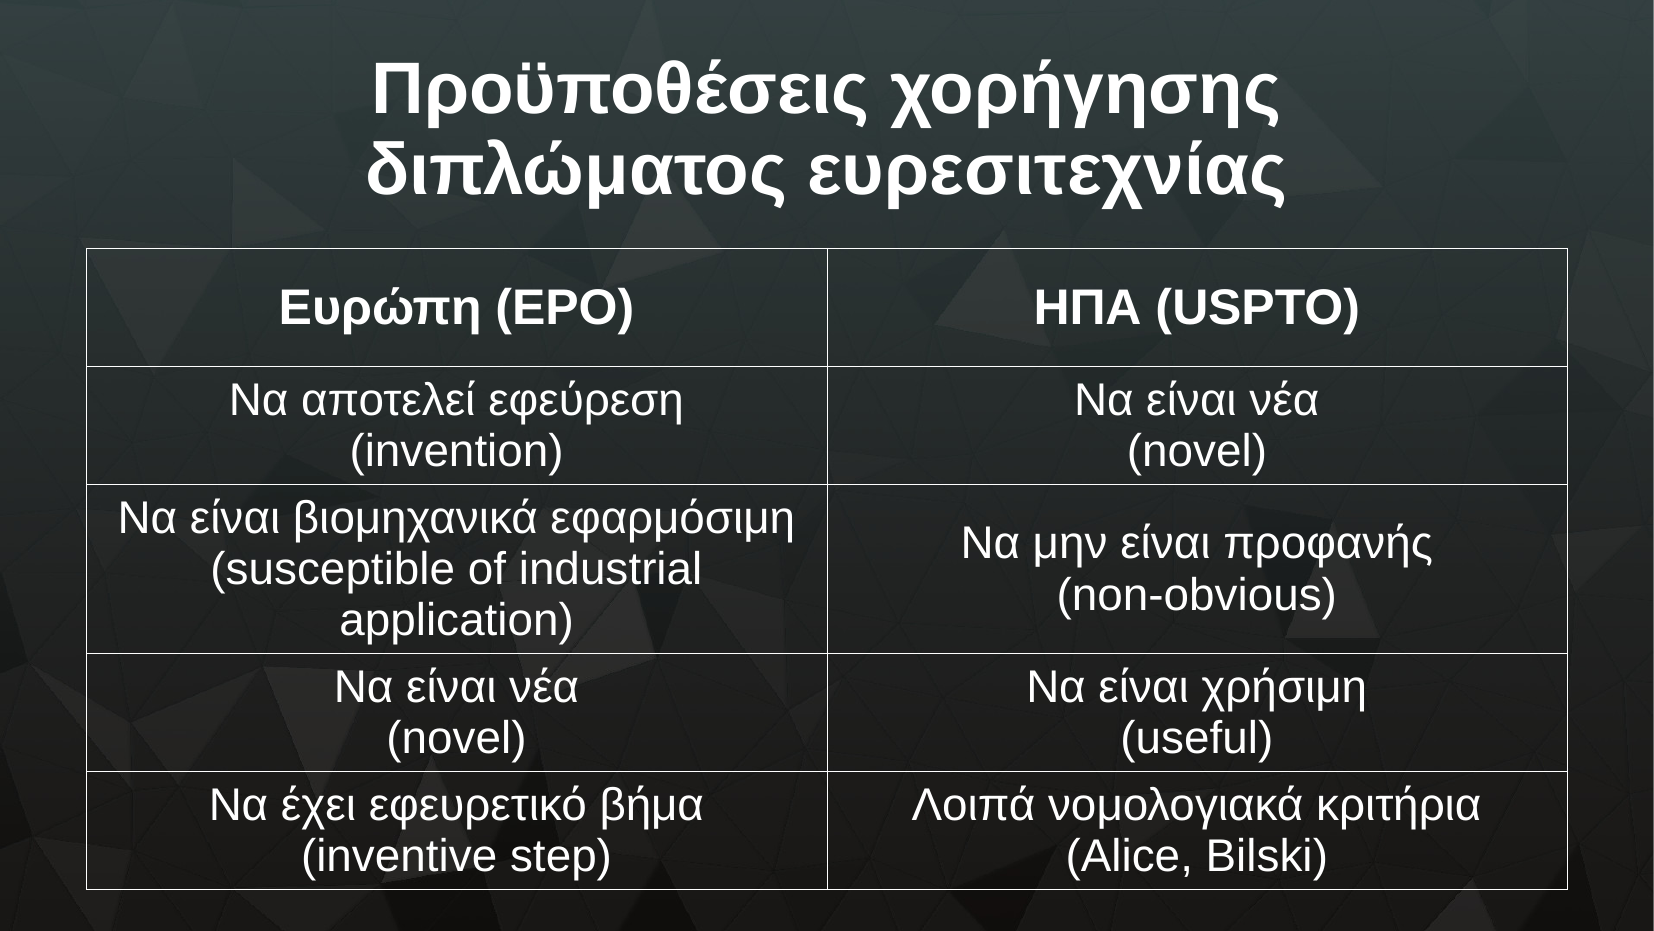

# Προϋποθέσεις χορήγησης διπλώματος ευρεσιτεχνίας
| Ευρώπη (EPO) | ΗΠΑ (USPTO) |
| --- | --- |
| Να αποτελεί εφεύρεση (invention) | Να είναι νέα (novel) |
| Να είναι βιομηχανικά εφαρμόσιμη (susceptible of industrial application) | Να μην είναι προφανής (non-obvious) |
| Να είναι νέα (novel) | Να είναι χρήσιμη (useful) |
| Να έχει εφευρετικό βήμα (inventive step) | Λοιπά νομολογιακά κριτήρια (Alice, Bilski) |